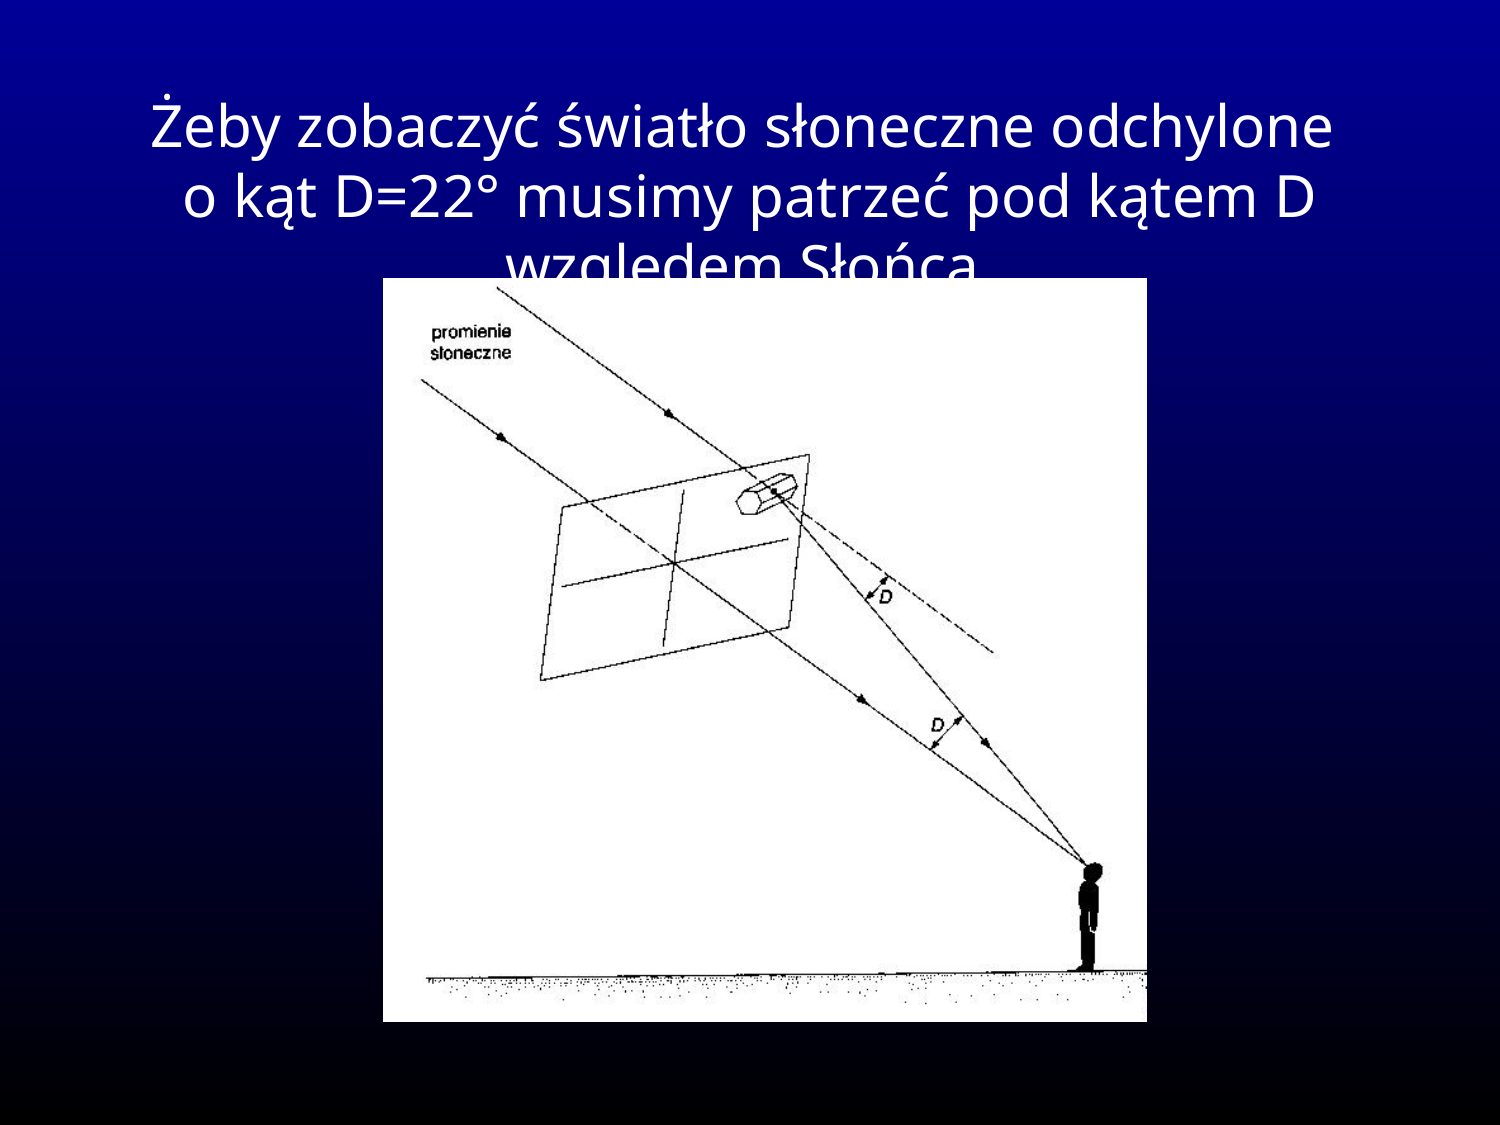

Żeby zobaczyć światło słoneczne odchylone
o kąt D=22° musimy patrzeć pod kątem D względem Słońca.